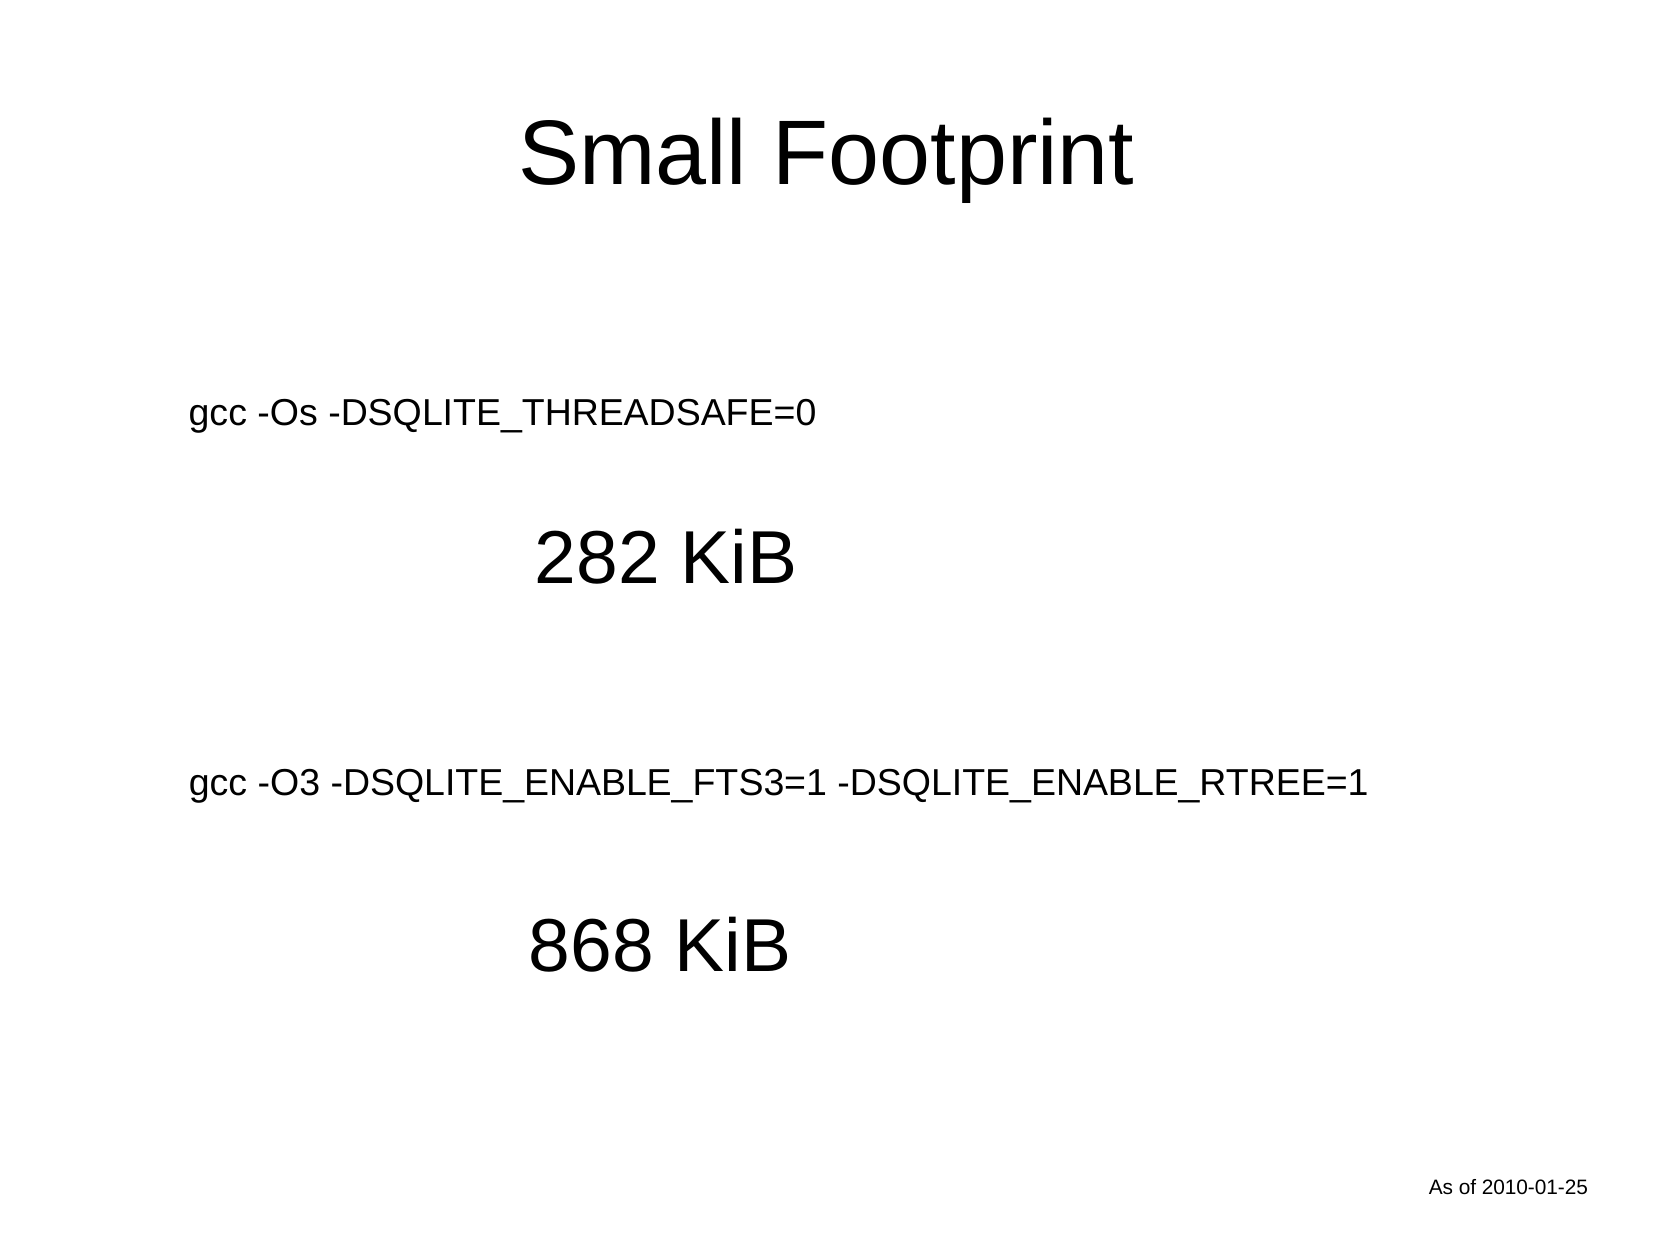

# Small Footprint
gcc -Os -DSQLITE_THREADSAFE=0
282 KiB
gcc -O3 -DSQLITE_ENABLE_FTS3=1 -DSQLITE_ENABLE_RTREE=1
868 KiB
As of 2010-01-25